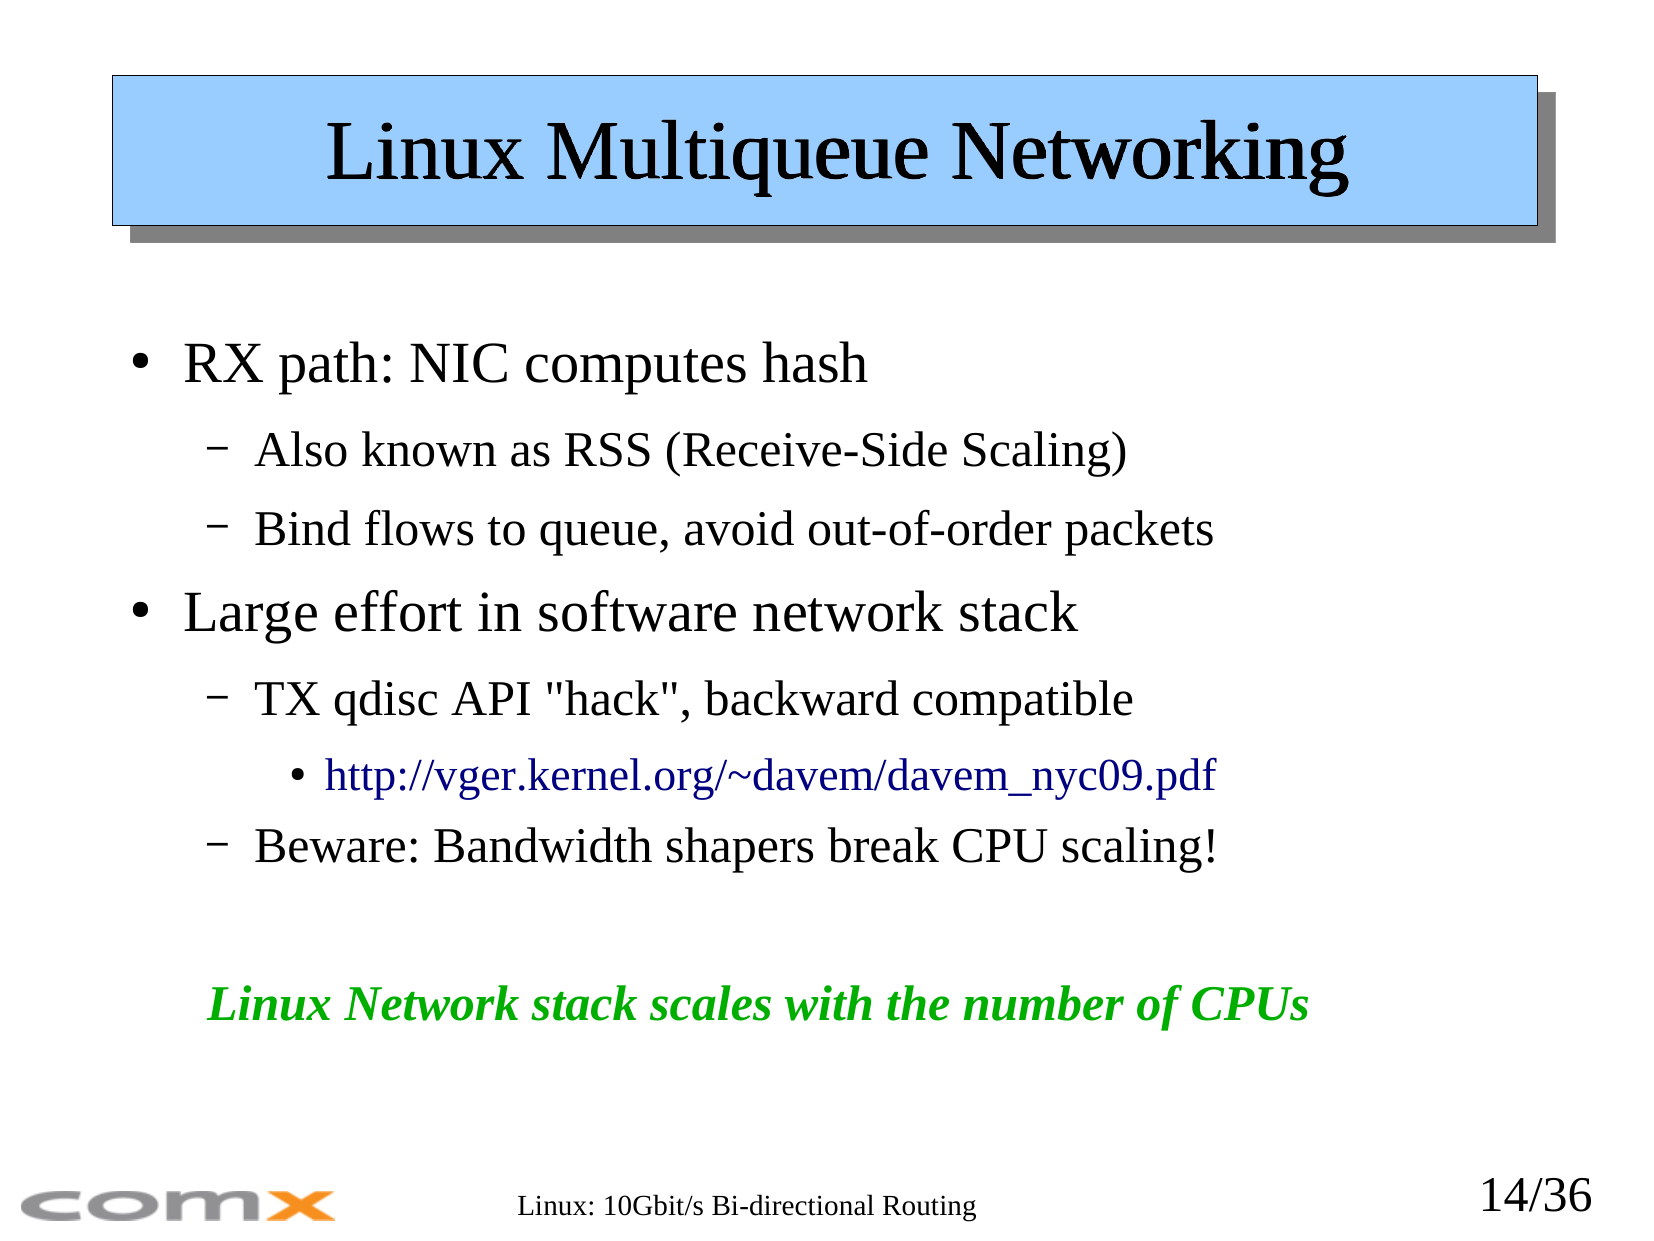

# Linux Multiqueue Networking
RX path: NIC computes hash
Also known as RSS (Receive-Side Scaling)
Bind flows to queue, avoid out-of-order packets
Large effort in software network stack
TX qdisc API "hack", backward compatible
http://vger.kernel.org/~davem/davem_nyc09.pdf
Beware: Bandwidth shapers break CPU scaling!
Linux Network stack scales with the number of CPUs